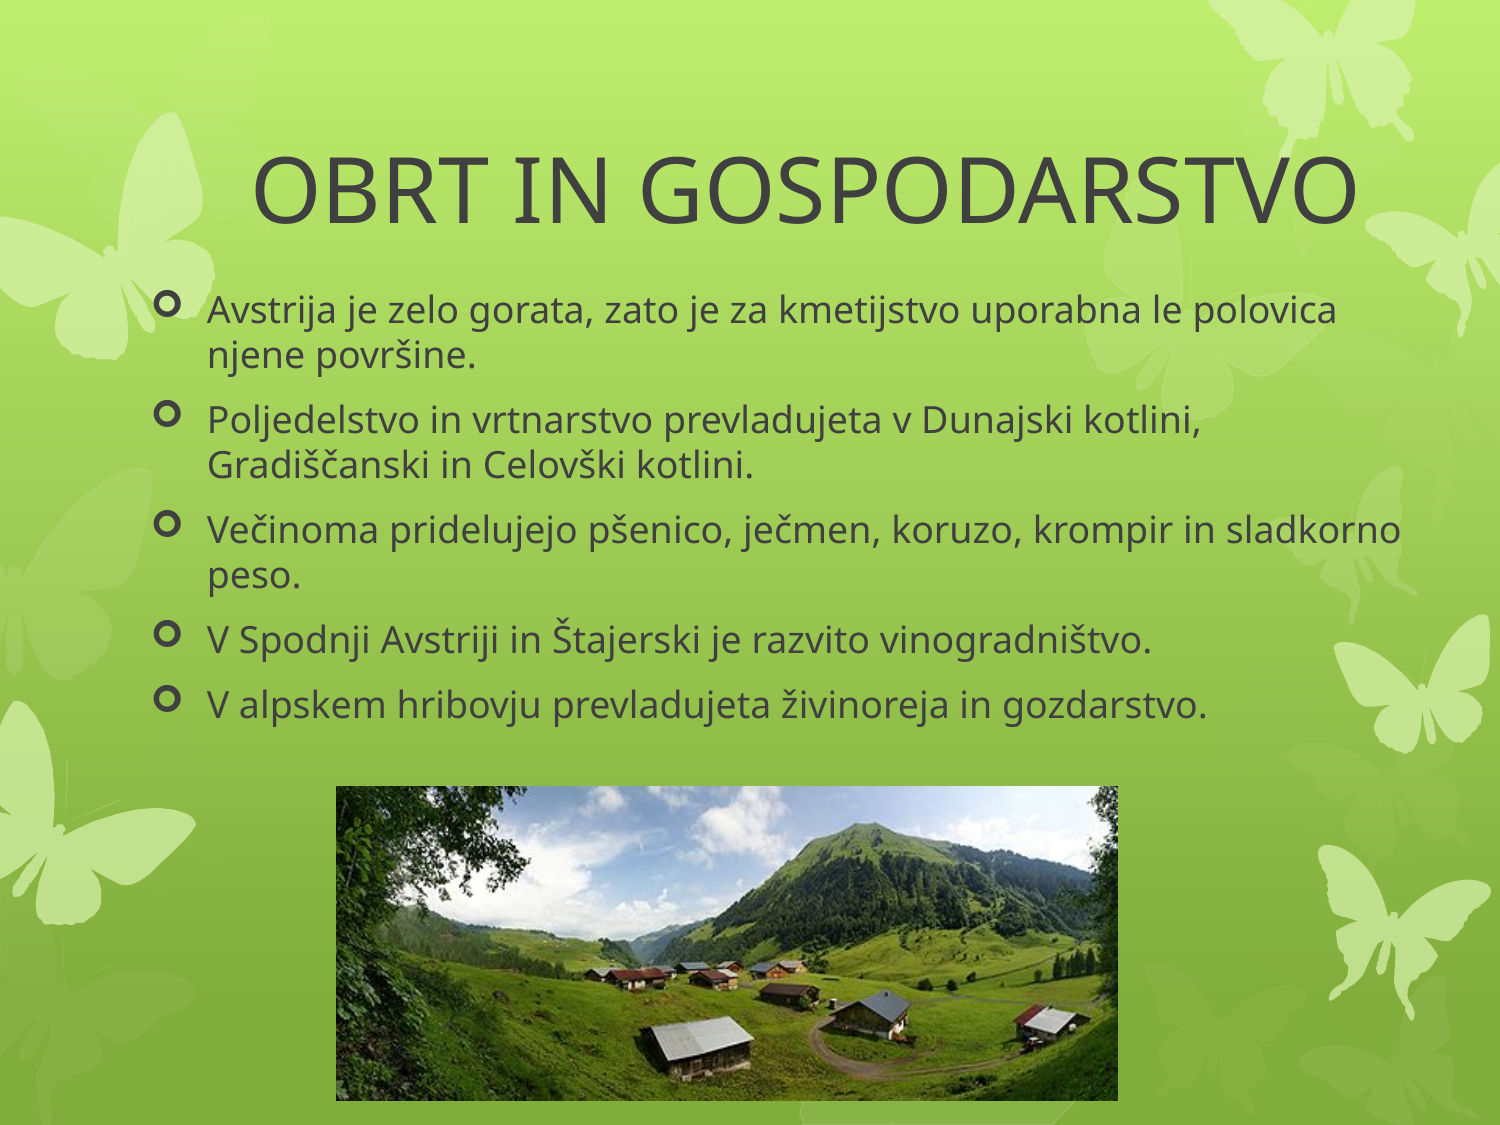

# OBRT IN GOSPODARSTVO
Avstrija je zelo gorata, zato je za kmetijstvo uporabna le polovica njene površine.
Poljedelstvo in vrtnarstvo prevladujeta v Dunajski kotlini, Gradiščanski in Celovški kotlini.
Večinoma pridelujejo pšenico, ječmen, koruzo, krompir in sladkorno peso.
V Spodnji Avstriji in Štajerski je razvito vinogradništvo.
V alpskem hribovju prevladujeta živinoreja in gozdarstvo.